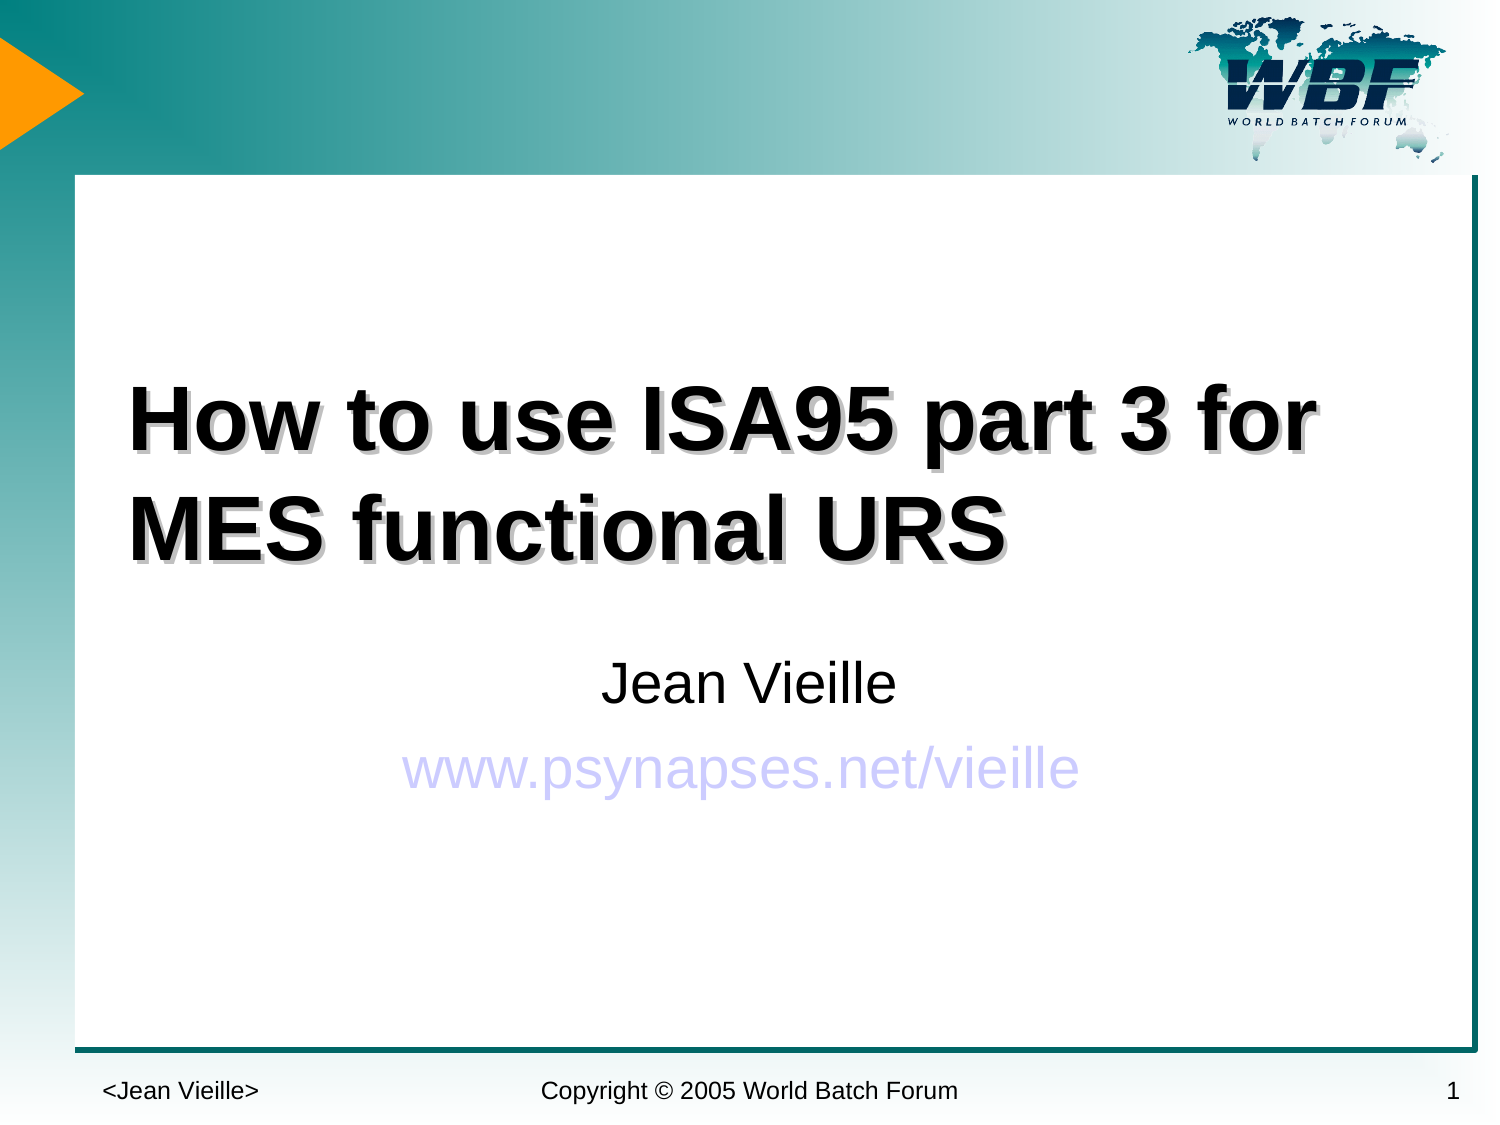

# How to use ISA95 part 3 for MES functional URS
Jean Vieille
www.psynapses.net/vieille
Copyright © 2005 World Batch Forum
1